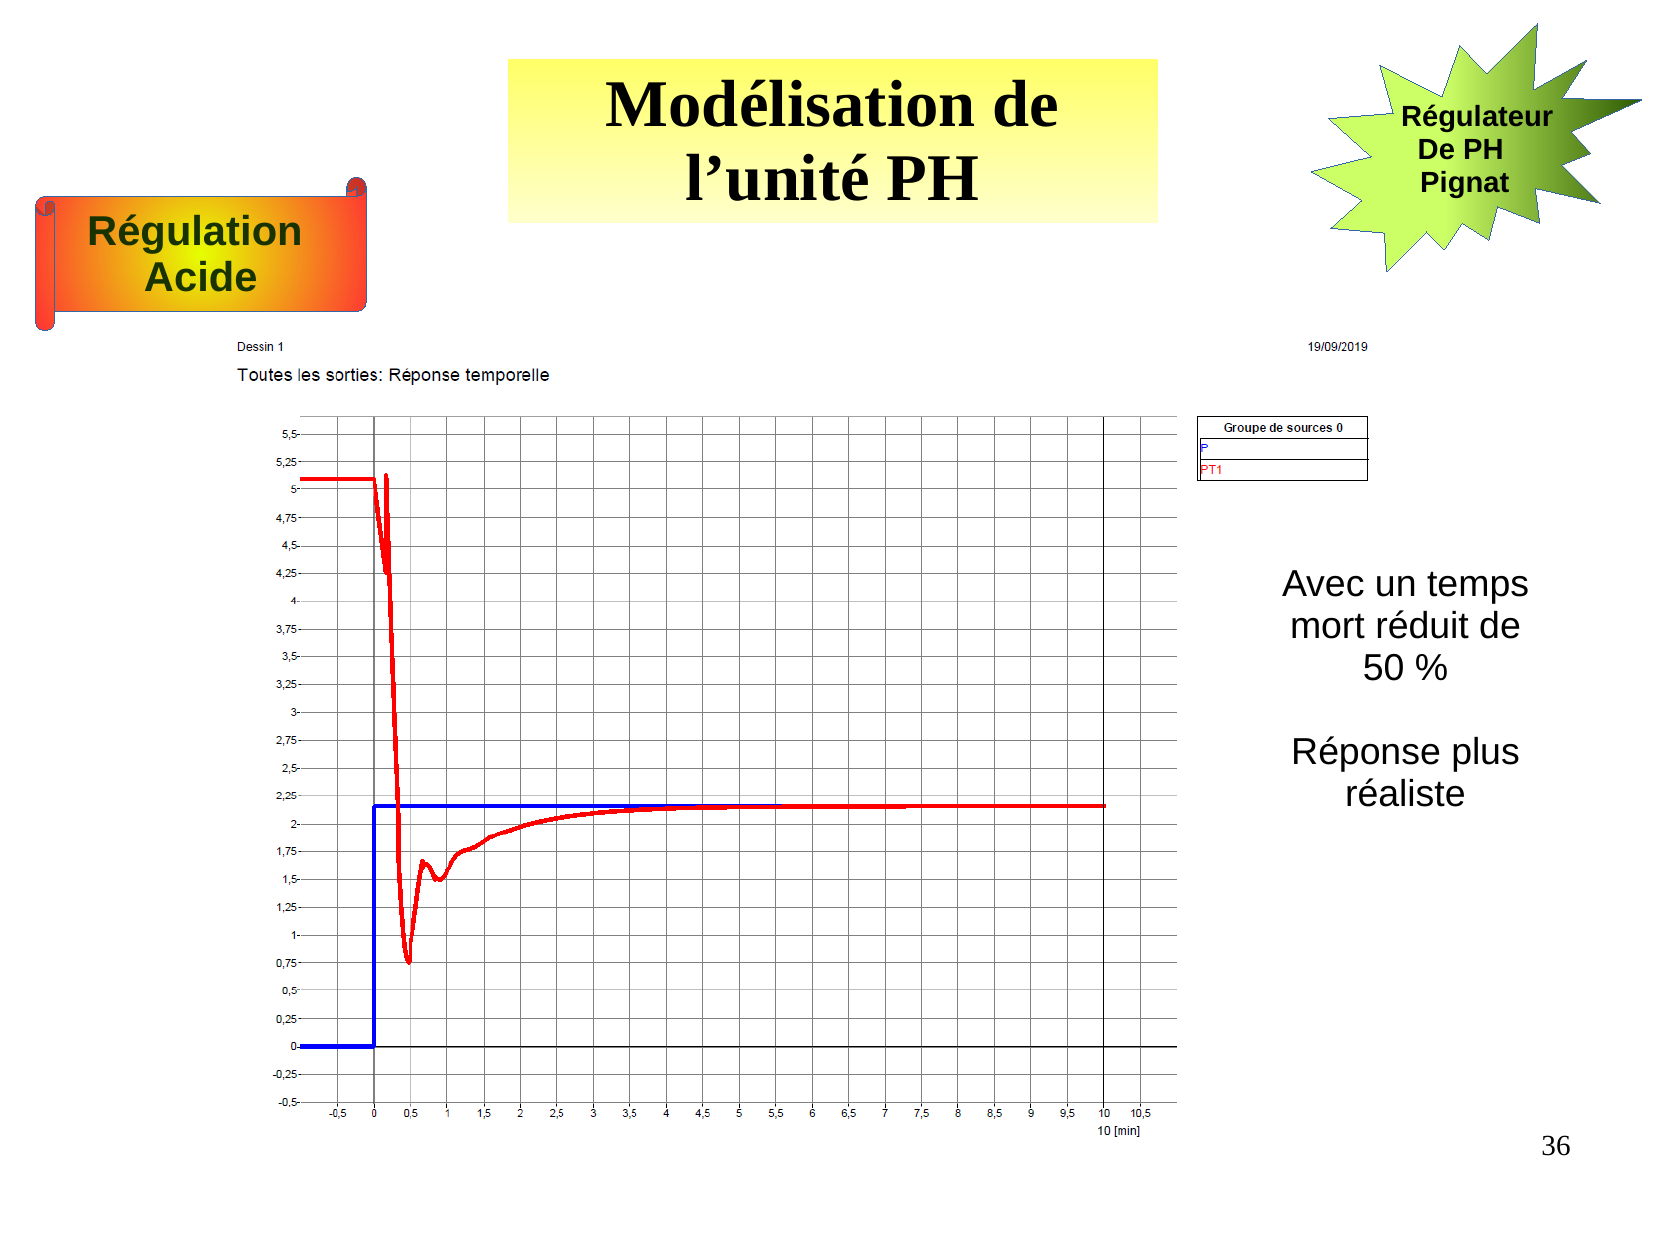

Régulateur
De PH
 Pignat
Modélisation de l’unité PH
Régulation
Acide
Avec un temps mort réduit de 50 %
Réponse plus réaliste
36